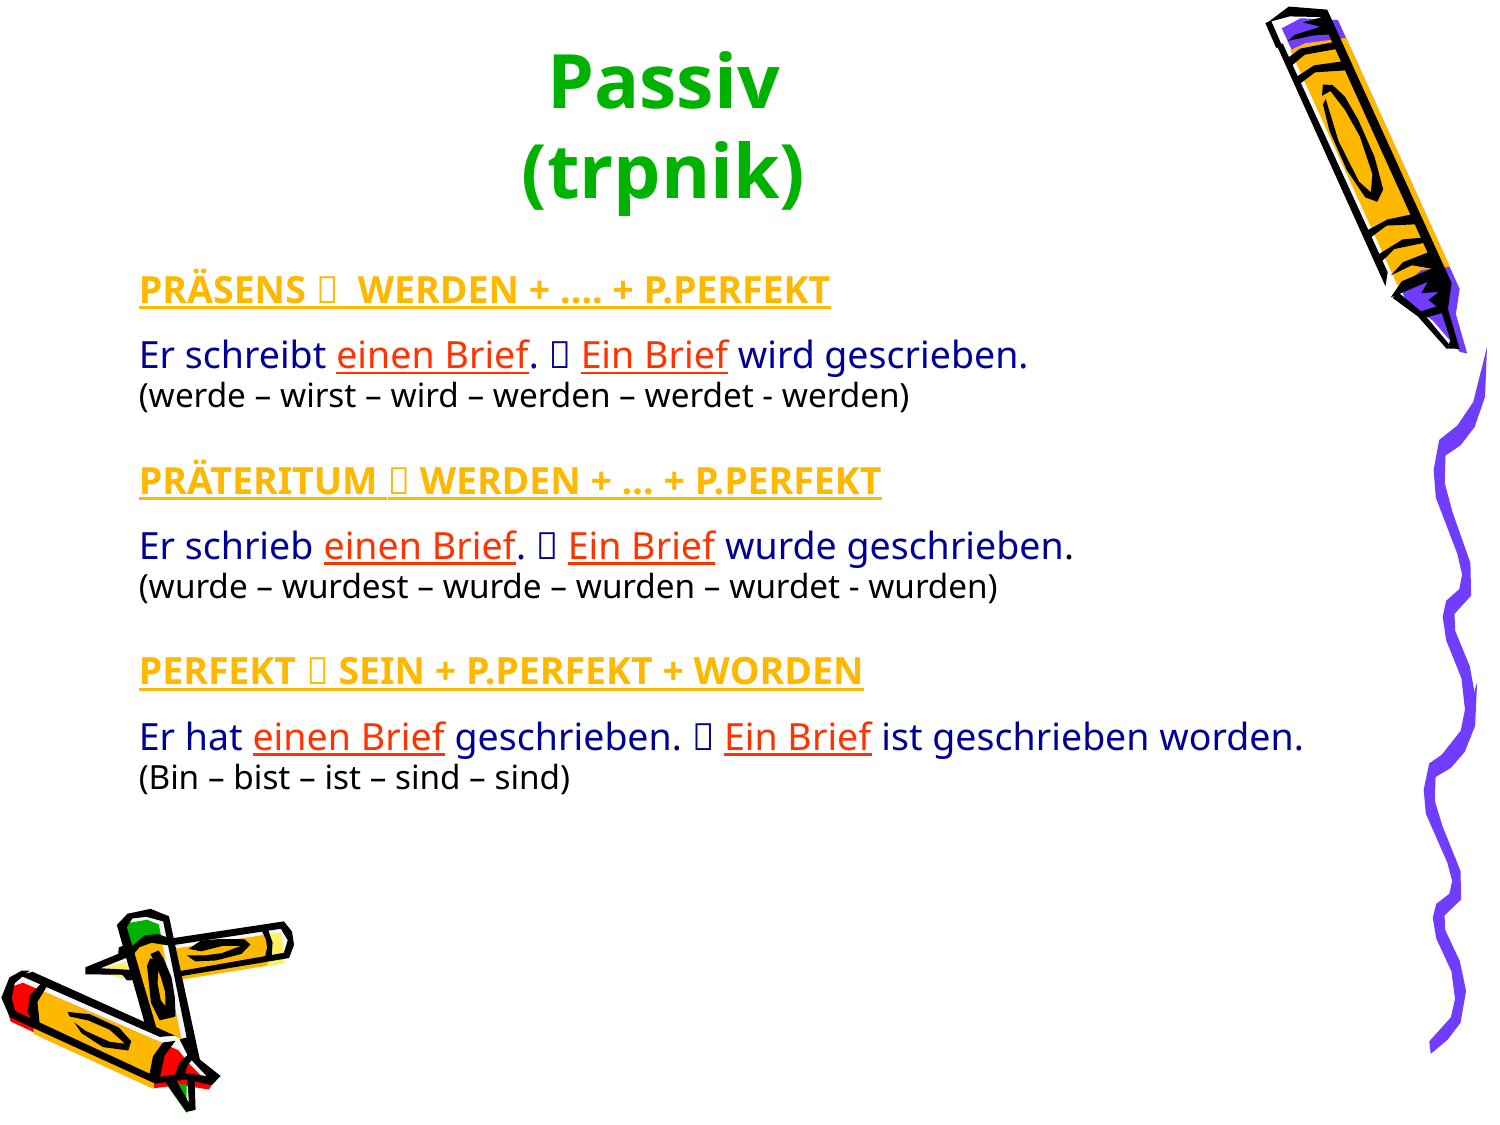

# Passiv (trpnik)
PRÄSENS  WERDEN + …. + P.PERFEKT
Er schreibt einen Brief.  Ein Brief wird gescrieben.
(werde – wirst – wird – werden – werdet - werden)
PRÄTERITUM  WERDEN + … + P.PERFEKT
Er schrieb einen Brief.  Ein Brief wurde geschrieben.
(wurde – wurdest – wurde – wurden – wurdet - wurden)
PERFEKT  SEIN + P.PERFEKT + WORDEN
Er hat einen Brief geschrieben.  Ein Brief ist geschrieben worden.
(Bin – bist – ist – sind – sind)